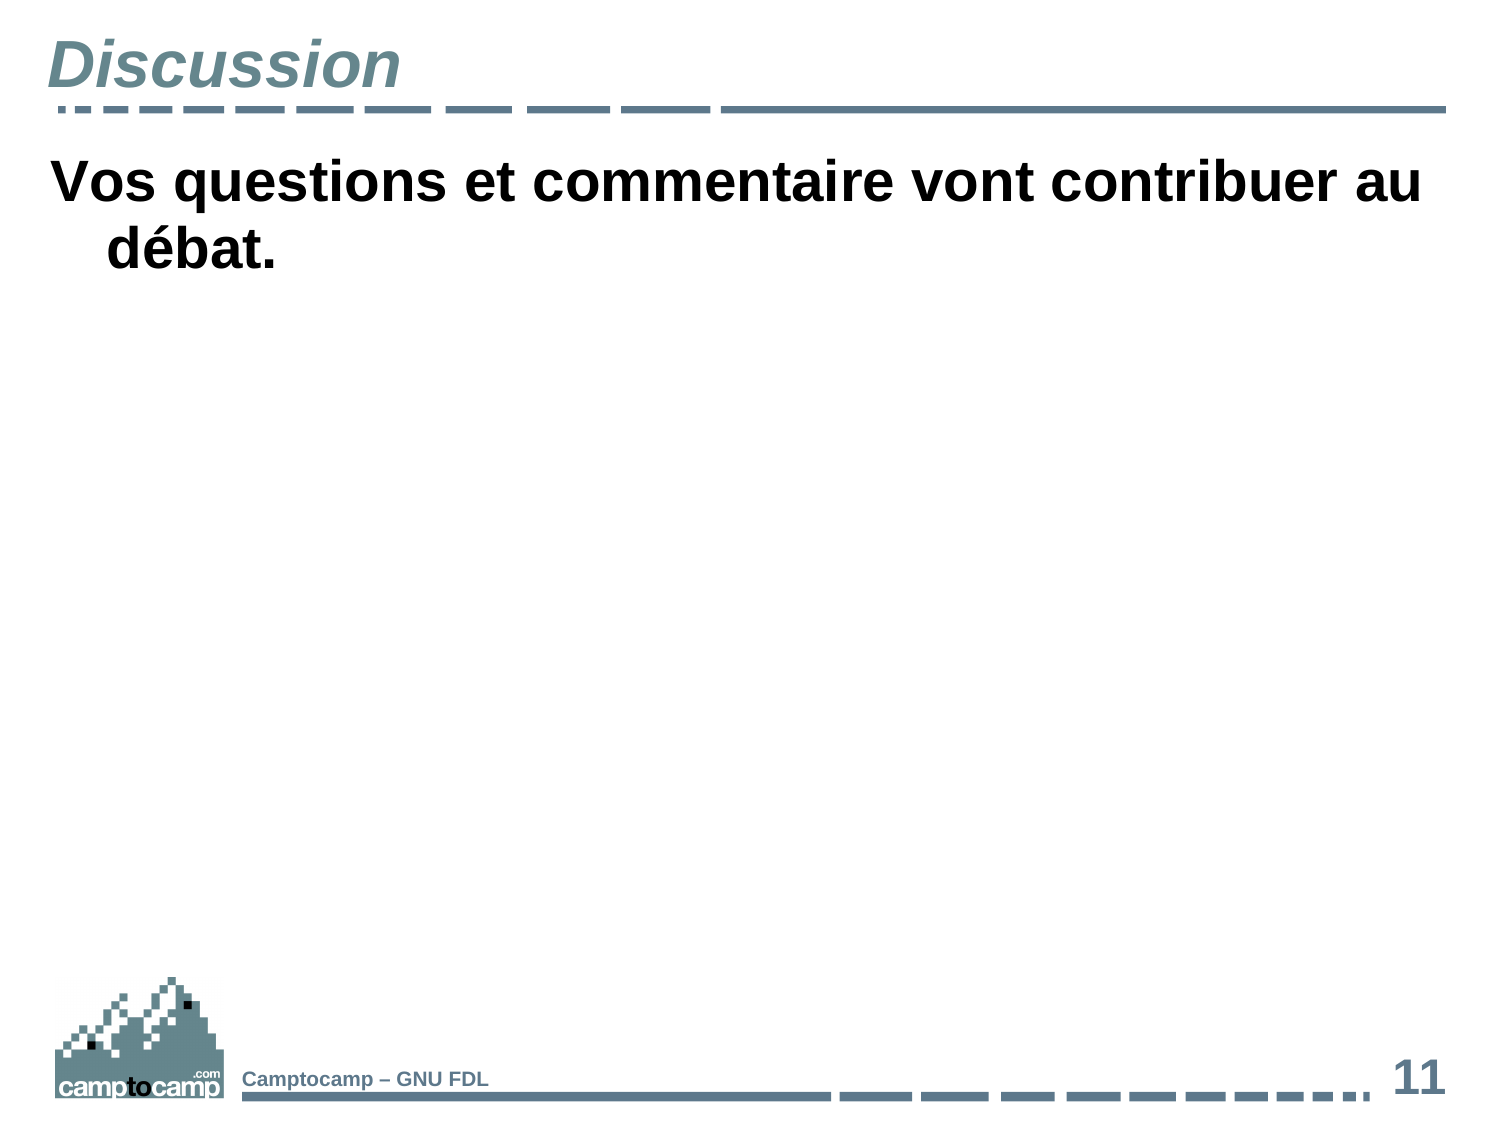

# Discussion
Vos questions et commentaire vont contribuer au débat.